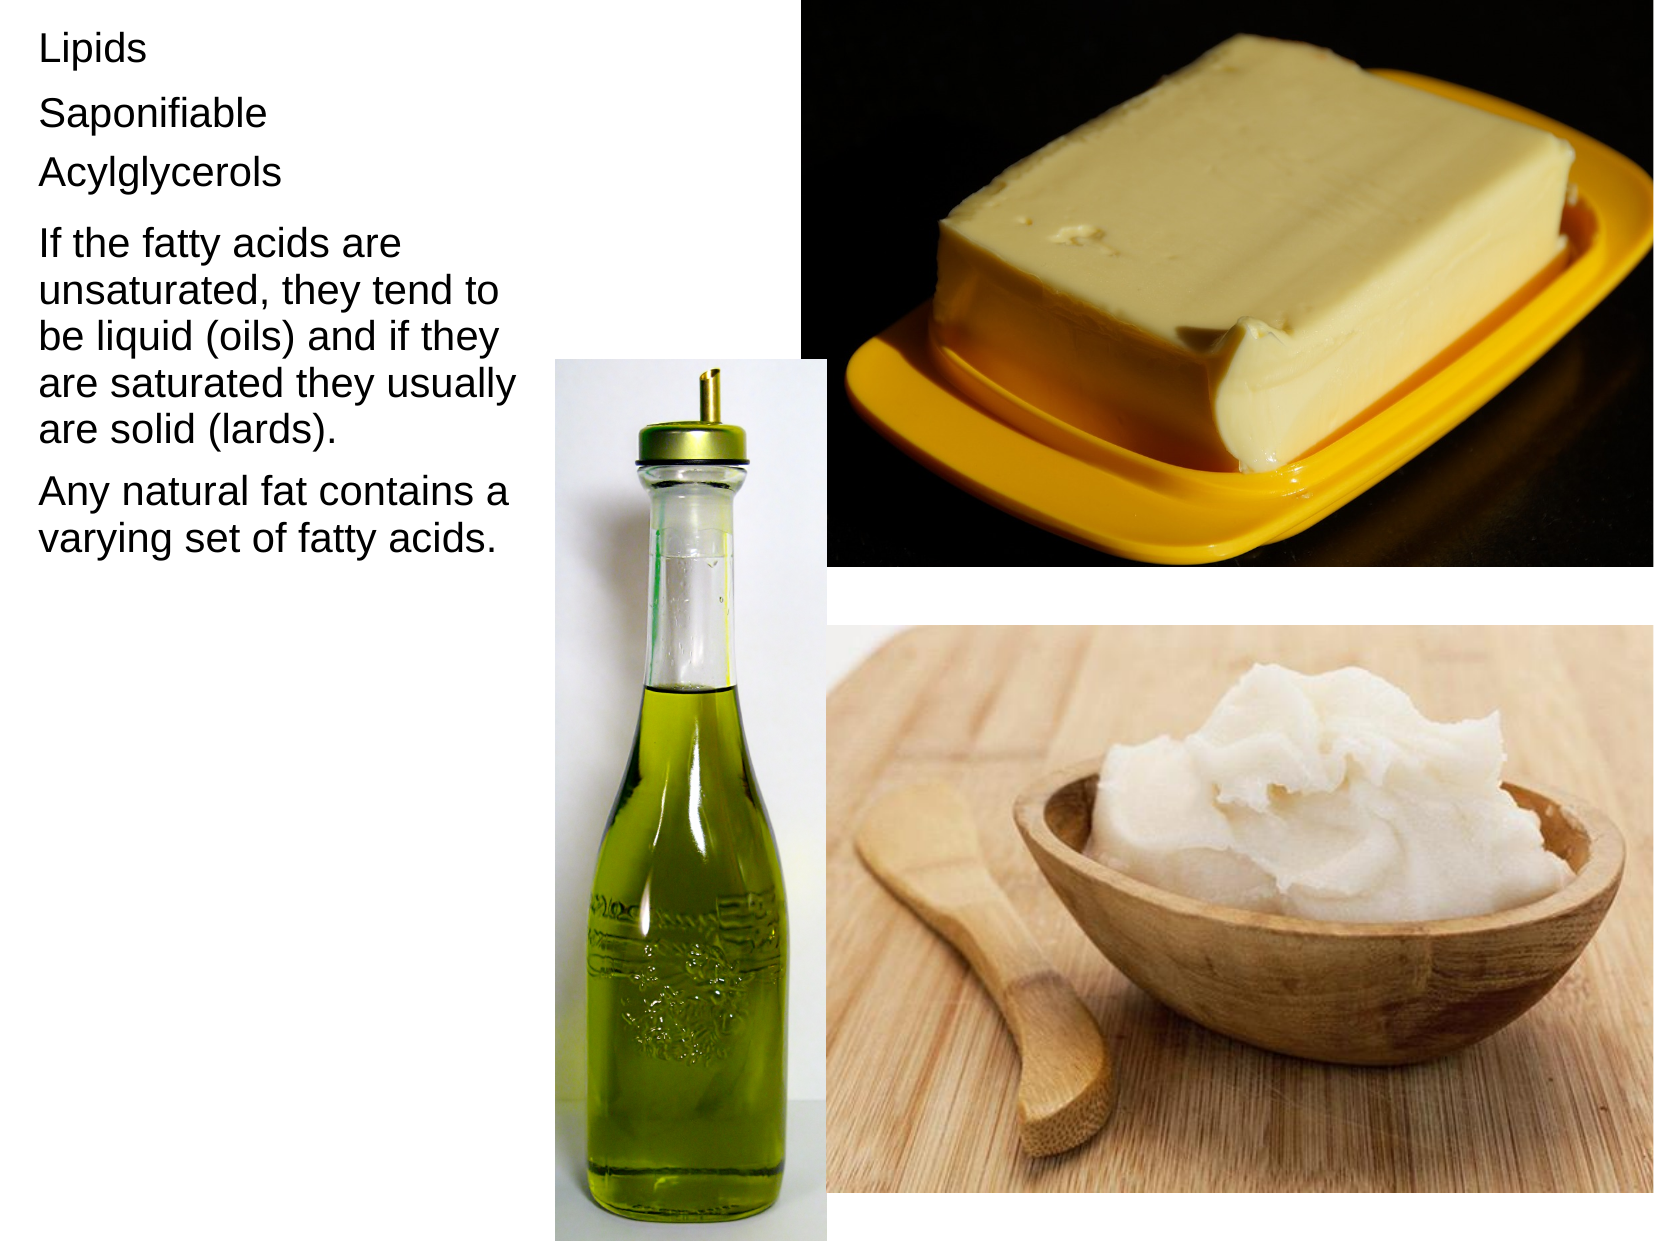

Lipids
Saponifiable
Acylglycerols
If the fatty acids are unsaturated, they tend to be liquid (oils) and if they are saturated they usually are solid (lards).
Any natural fat contains a varying set of fatty acids.